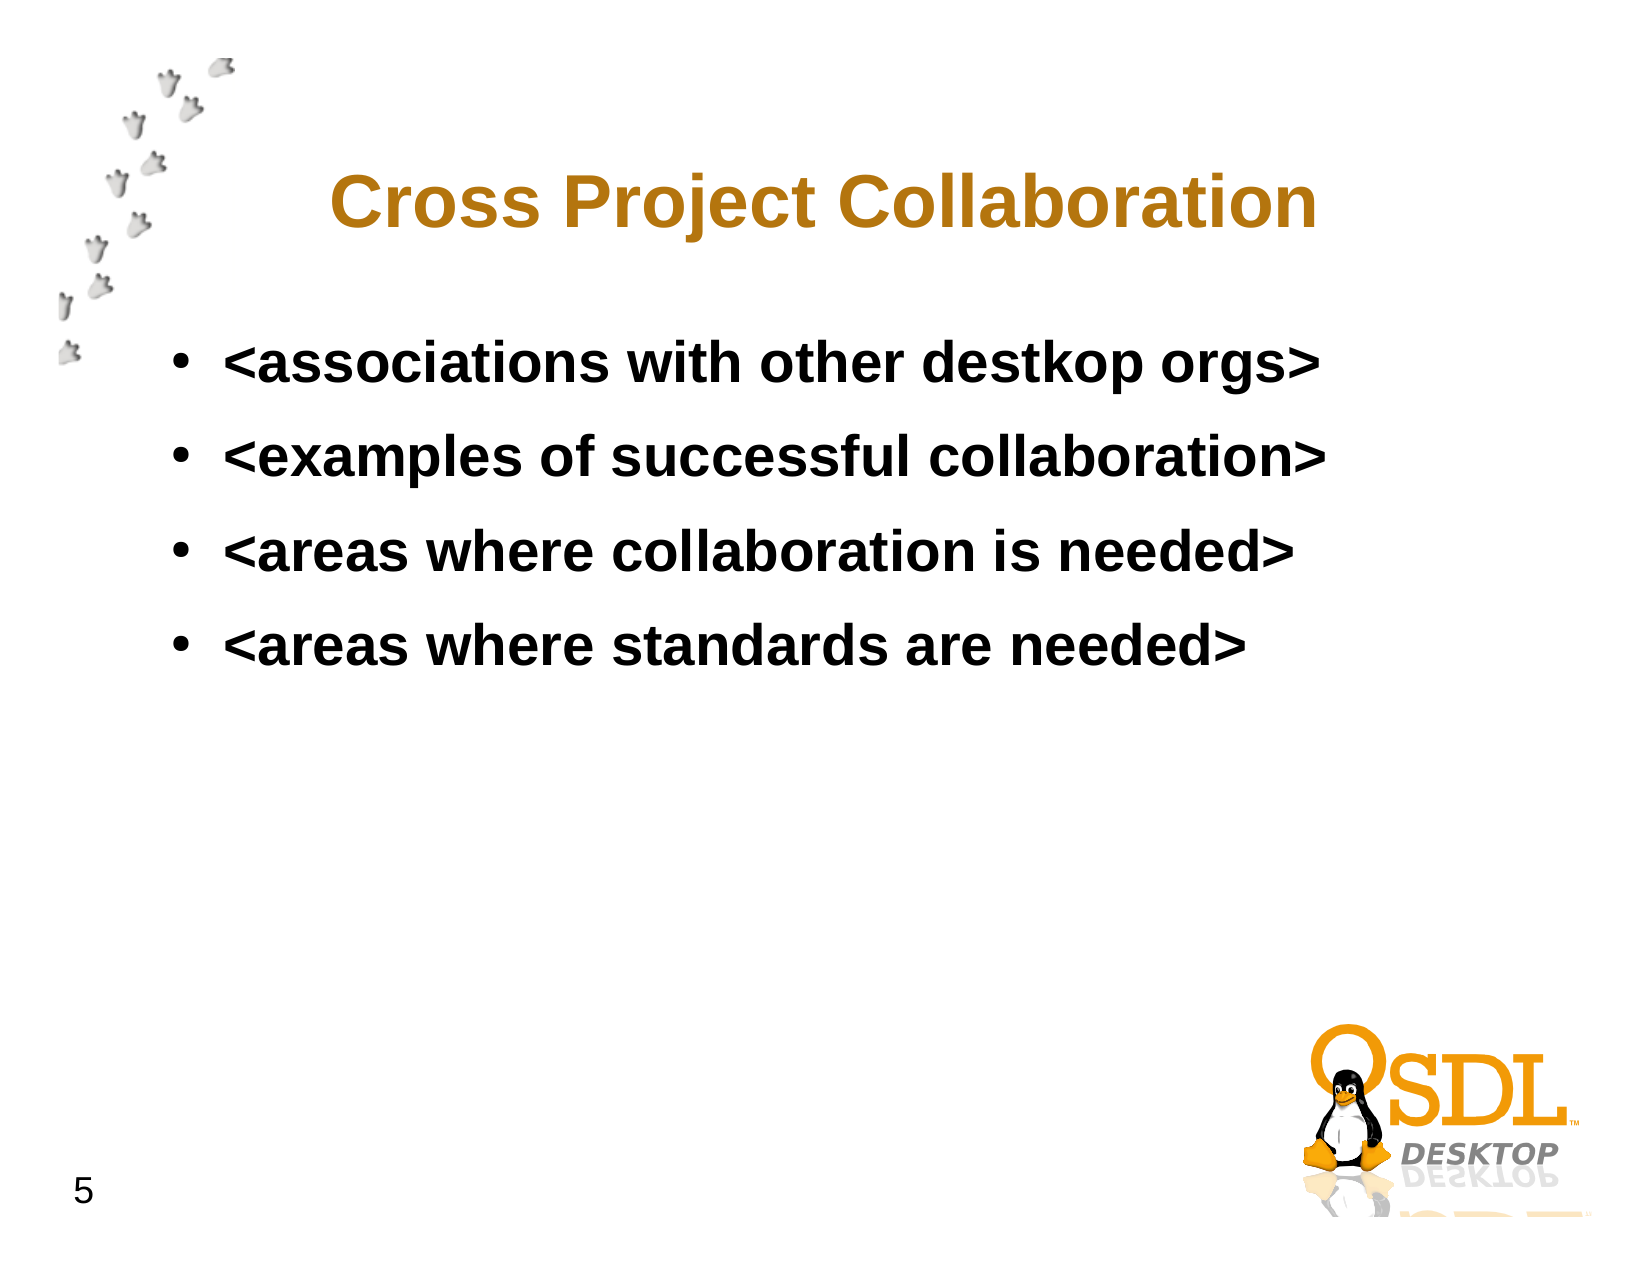

# Cross Project Collaboration
<associations with other destkop orgs>
<examples of successful collaboration>
<areas where collaboration is needed>
<areas where standards are needed>